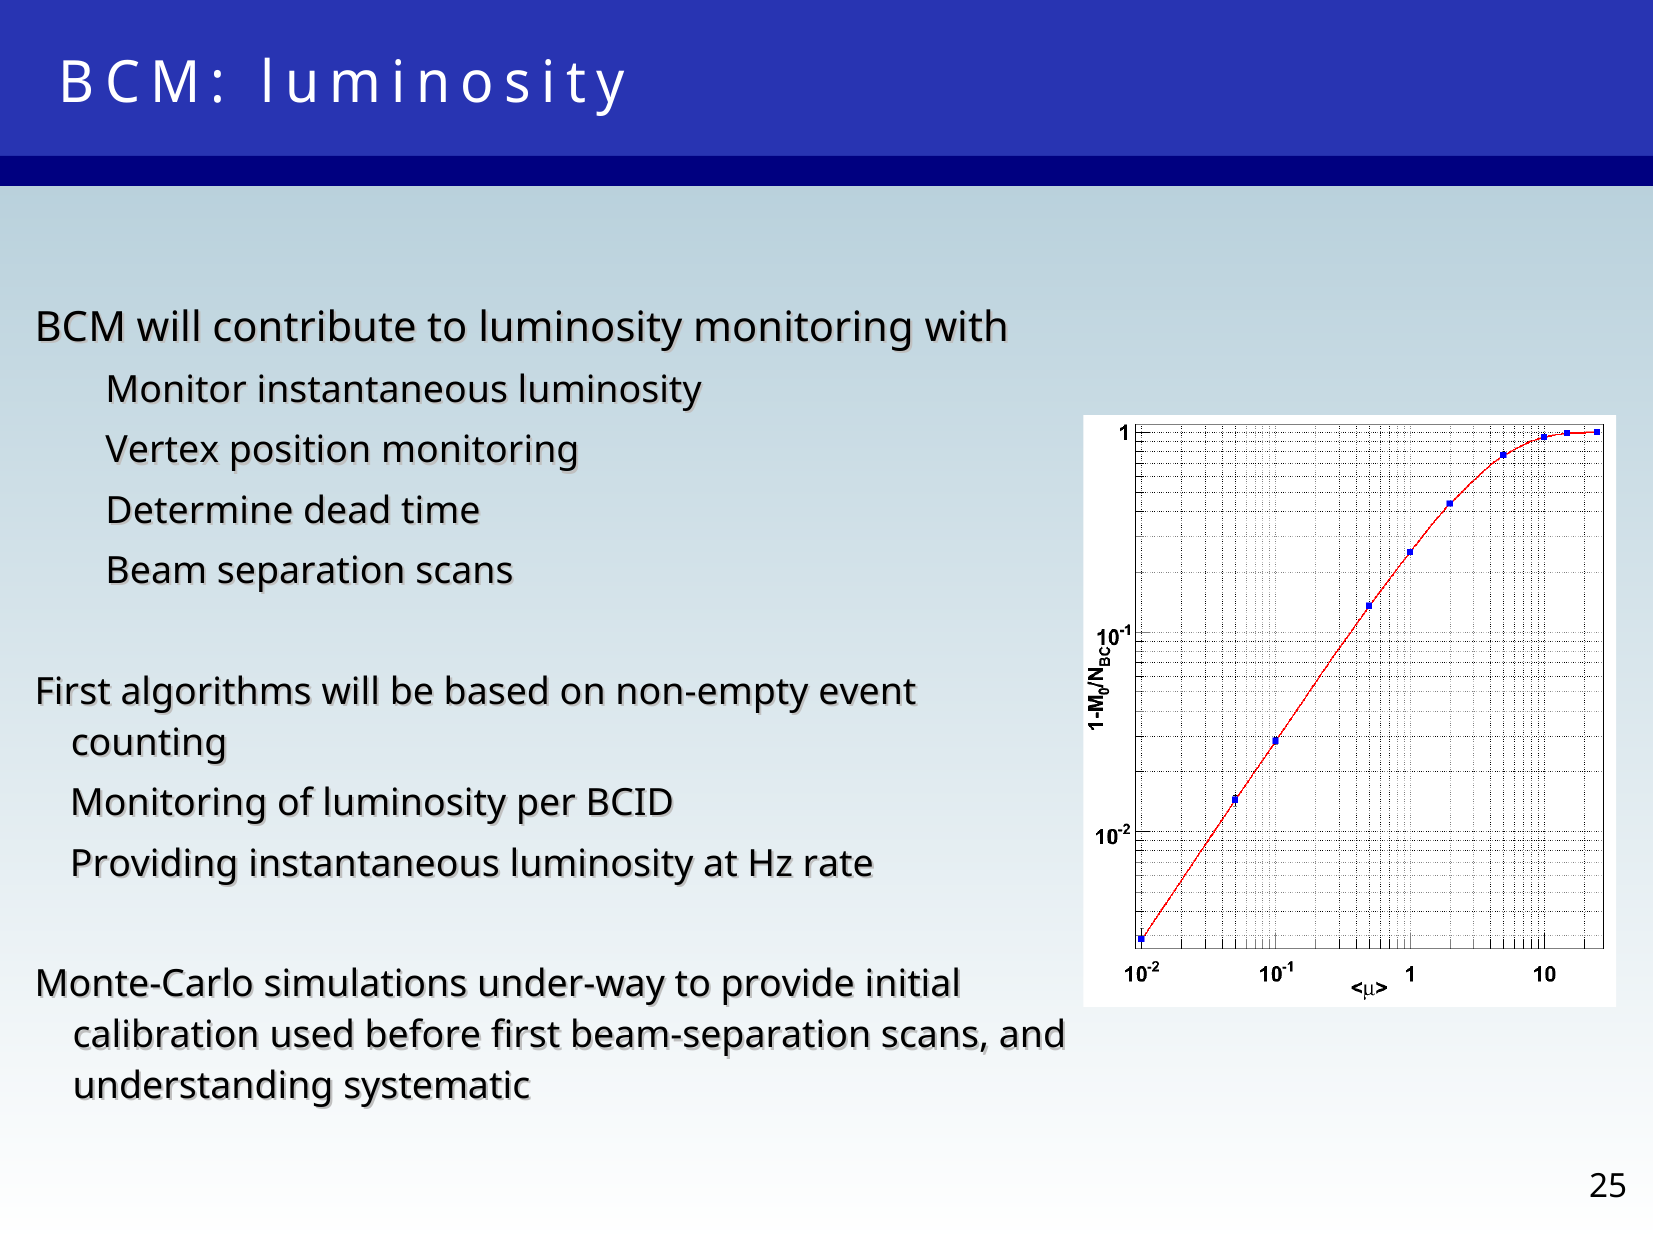

# BCM: luminosity
BCM will contribute to luminosity monitoring with
Monitor instantaneous luminosity
Vertex position monitoring
Determine dead time
Beam separation scans
First algorithms will be based on non-empty event counting
Monitoring of luminosity per BCID
Providing instantaneous luminosity at Hz rate
Monte-Carlo simulations under-way to provide initial calibration used before first beam-separation scans, and understanding systematic
25